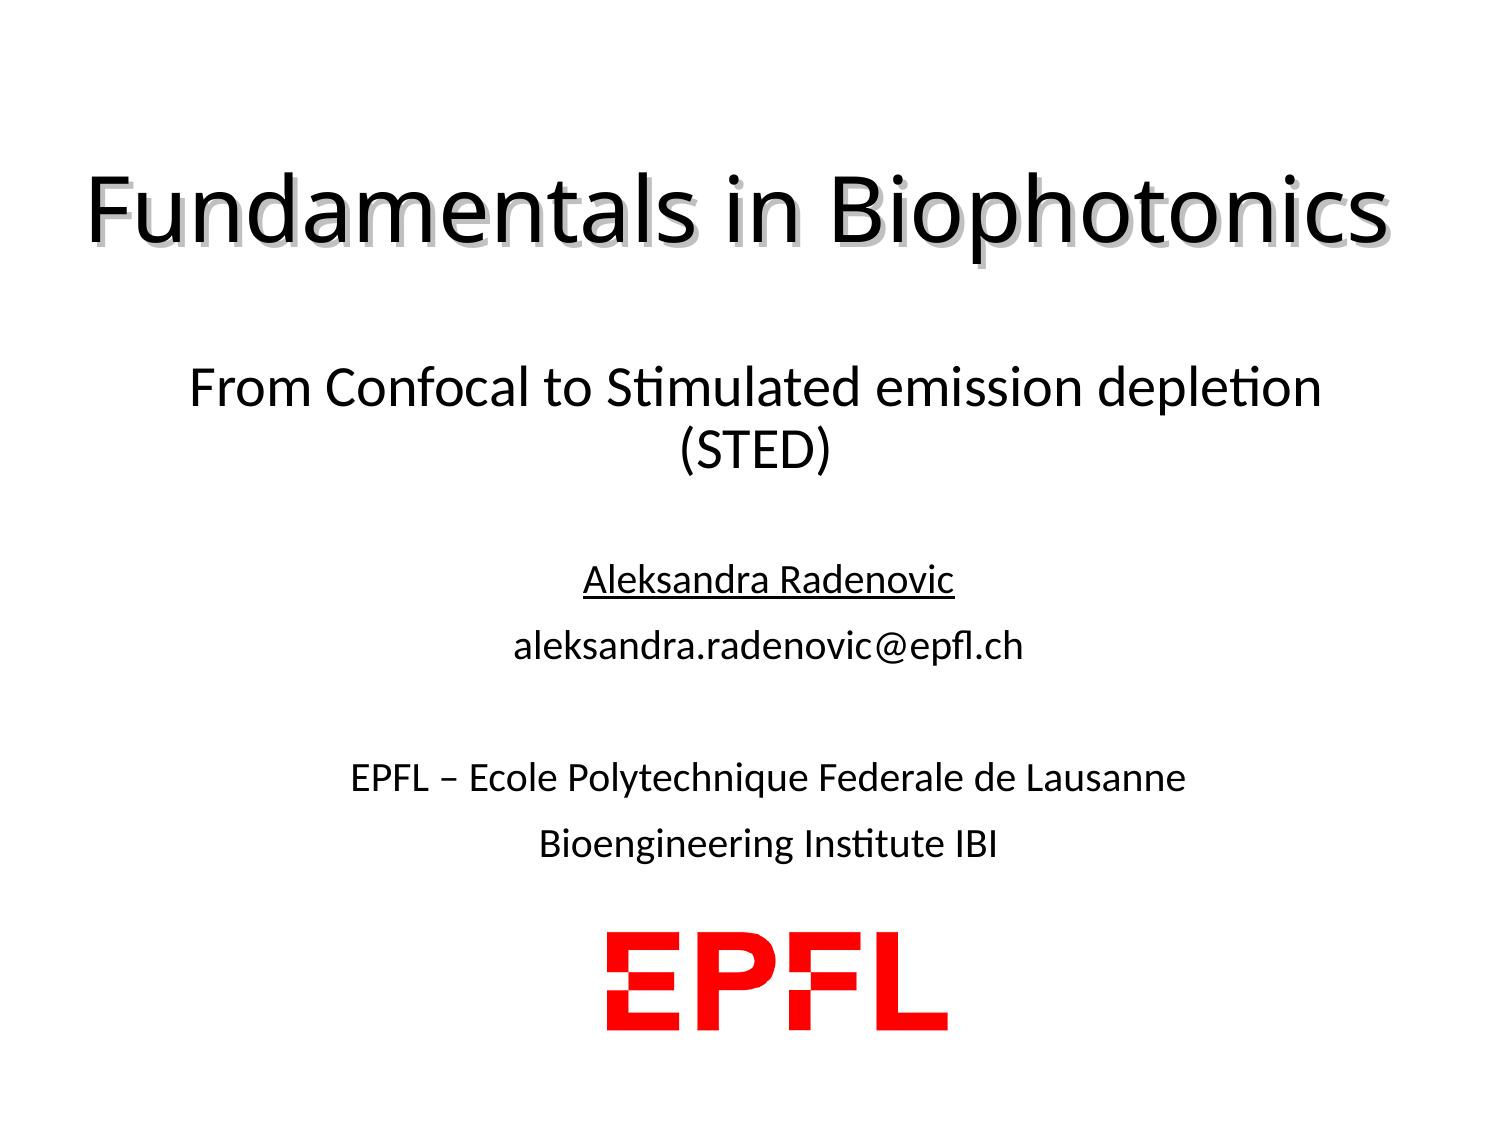

# Fundamentals in Biophotonics
From Confocal to Stimulated emission depletion (STED)
Aleksandra Radenovic
aleksandra.radenovic@epfl.ch
EPFL – Ecole Polytechnique Federale de Lausanne
Bioengineering Institute IBI